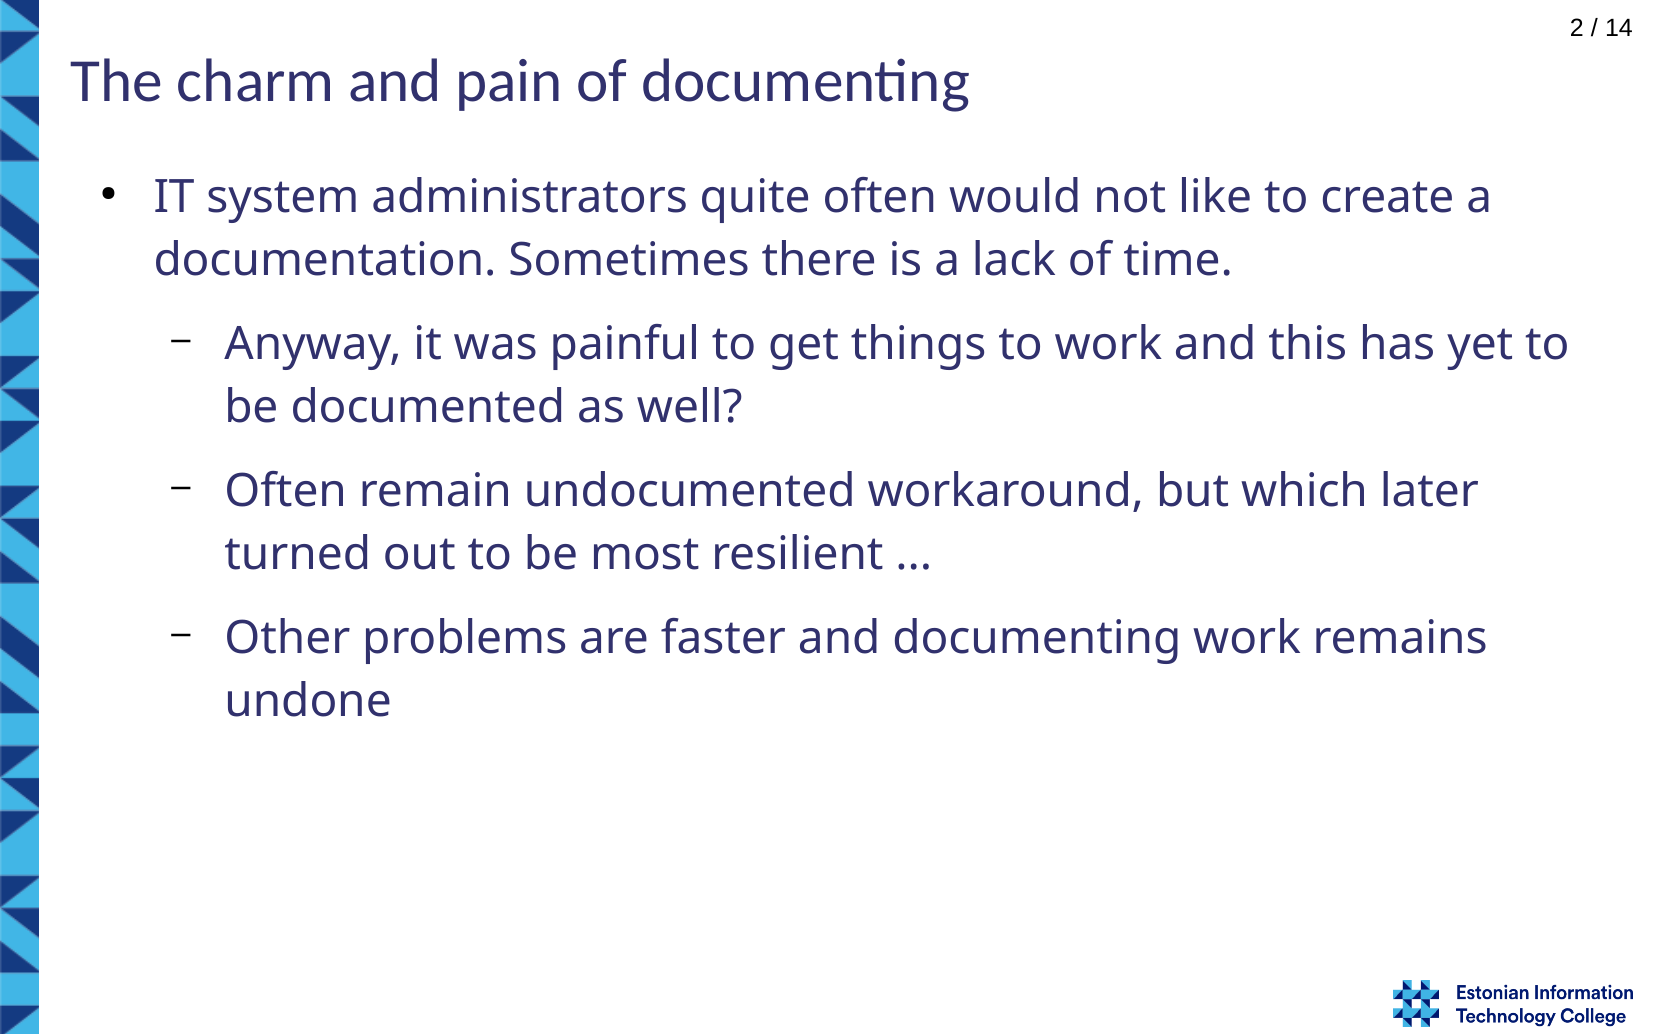

# The charm and pain of documenting
IT system administrators quite often would not like to create a documentation. Sometimes there is a lack of time.
Anyway, it was painful to get things to work and this has yet to be documented as well?
Often remain undocumented workaround, but which later turned out to be most resilient ...
Other problems are faster and documenting work remains undone